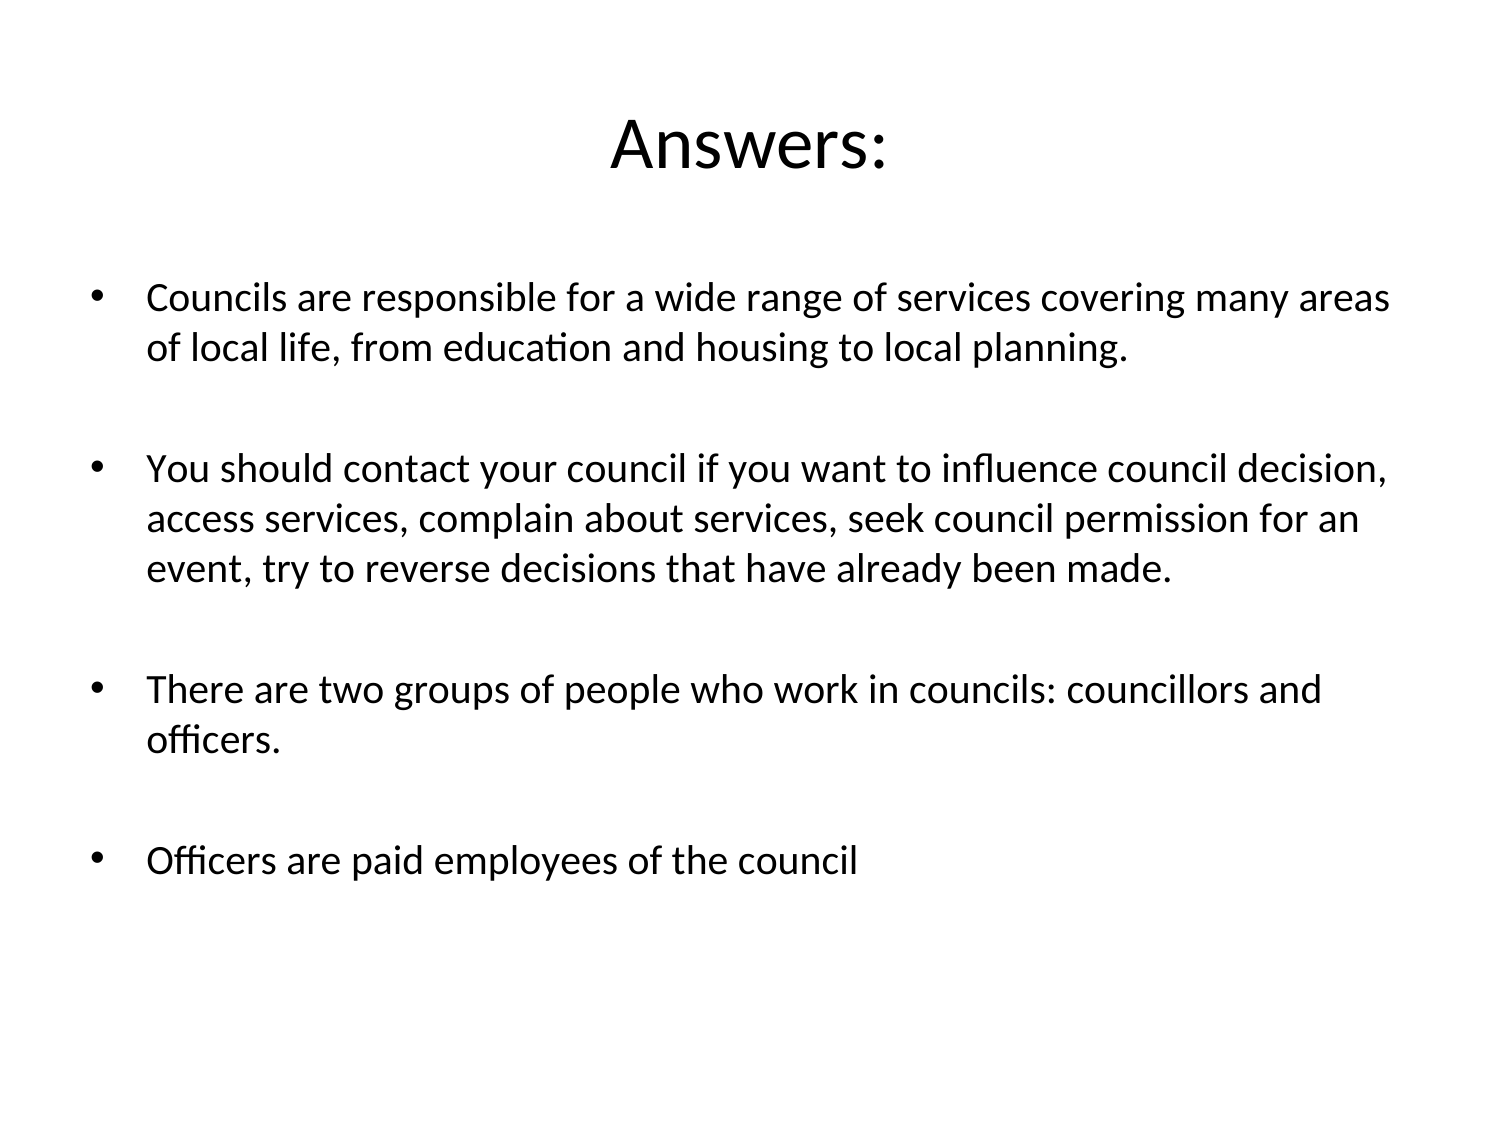

# Answers:
Councils are responsible for a wide range of services covering many areas of local life, from education and housing to local planning.
You should contact your council if you want to influence council decision, access services, complain about services, seek council permission for an event, try to reverse decisions that have already been made.
There are two groups of people who work in councils: councillors and officers.
Officers are paid employees of the council